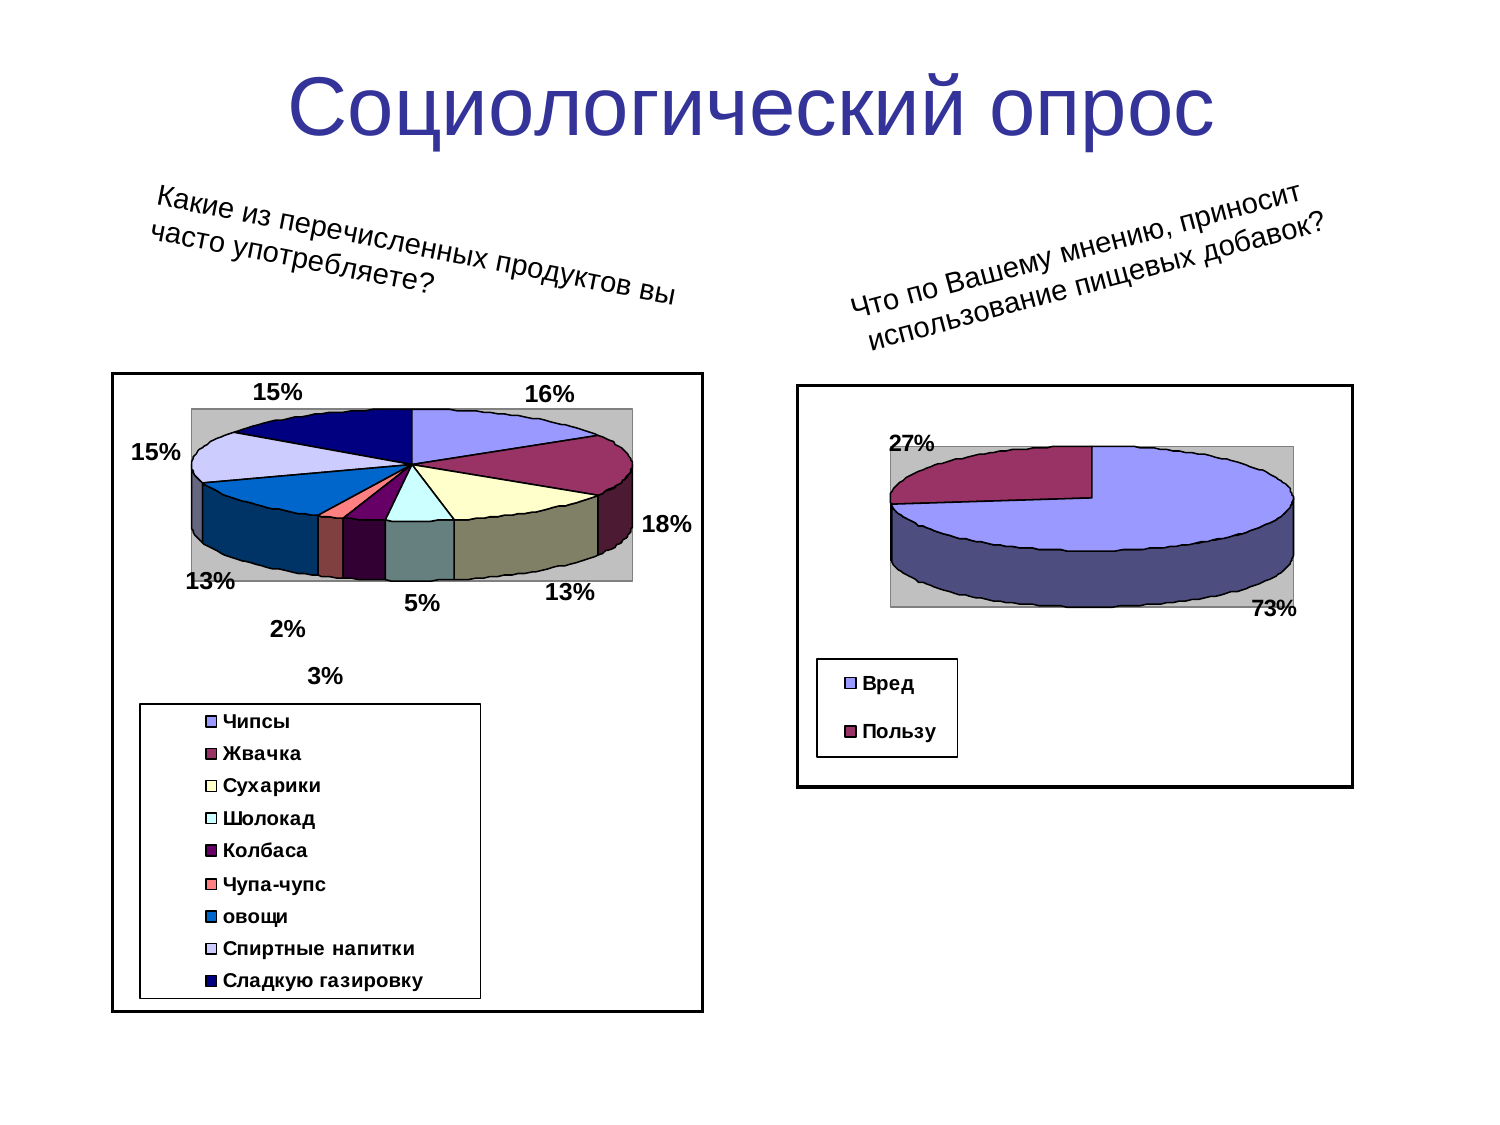

Социологический опрос
Какие из перечисленных продуктов вы
часто употребляете?
Что по Вашему мнению, приносит
 использование пищевых добавок?